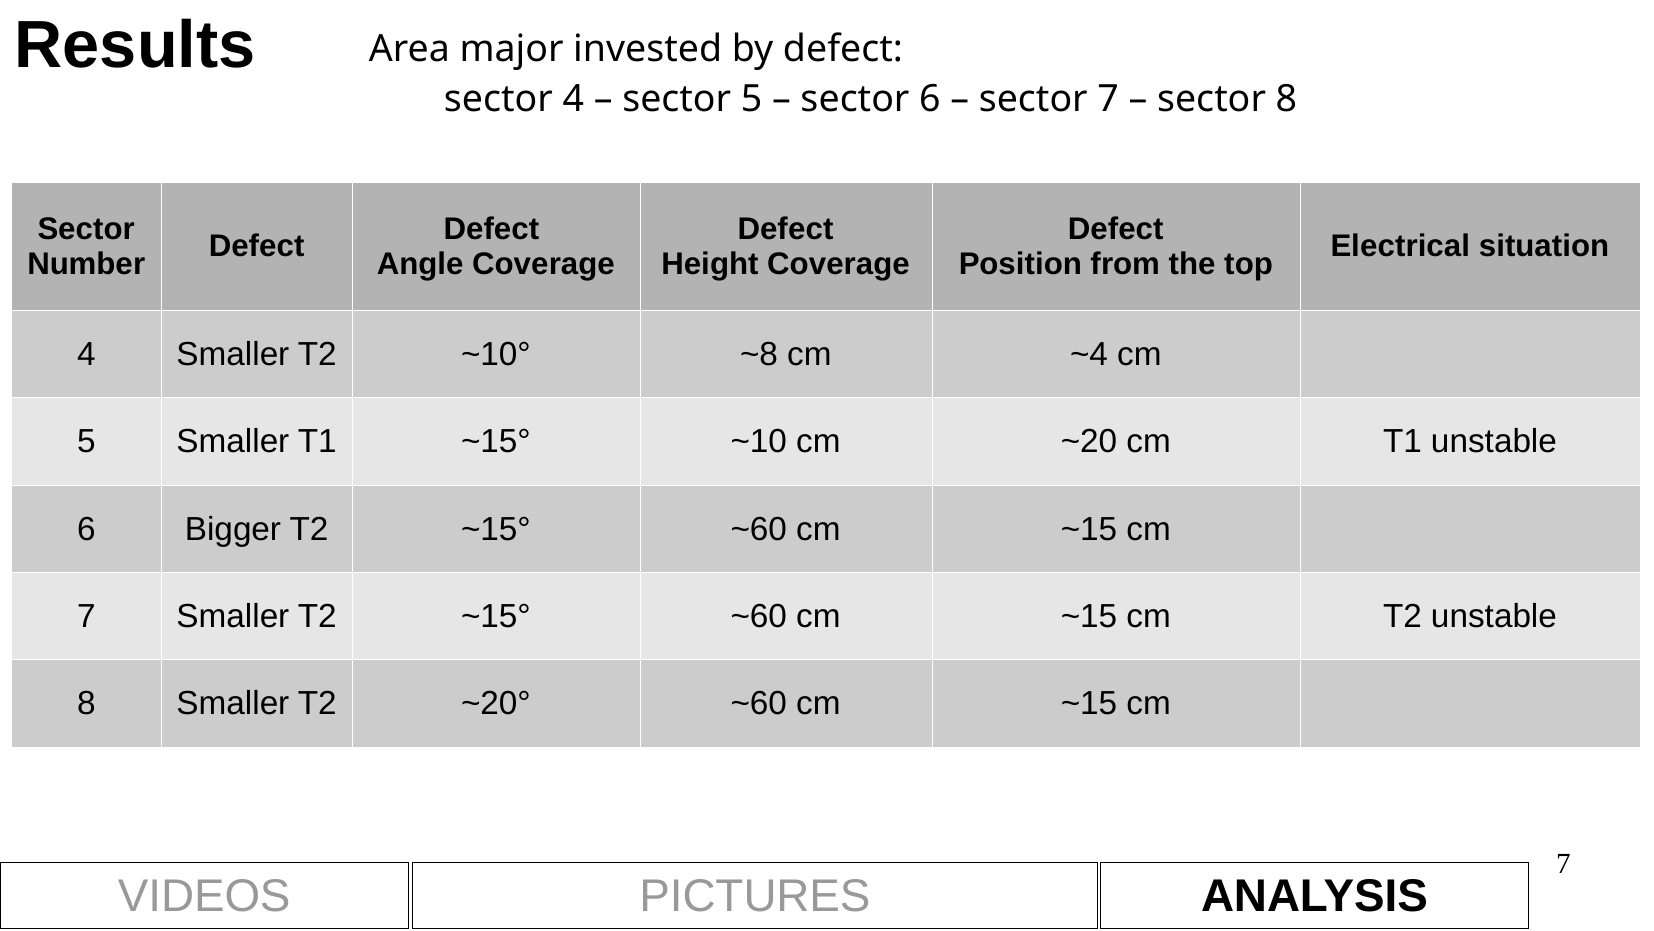

Results
Area major invested by defect:
	sector 4 – sector 5 – sector 6 – sector 7 – sector 8
| Sector Number | Defect | Defect Angle Coverage | Defect Height Coverage | Defect Position from the top | Electrical situation |
| --- | --- | --- | --- | --- | --- |
| 4 | Smaller T2 | ~10° | ~8 cm | ~4 cm | |
| 5 | Smaller T1 | ~15° | ~10 cm | ~20 cm | T1 unstable |
| 6 | Bigger T2 | ~15° | ~60 cm | ~15 cm | |
| 7 | Smaller T2 | ~15° | ~60 cm | ~15 cm | T2 unstable |
| 8 | Smaller T2 | ~20° | ~60 cm | ~15 cm | |
7
VIDEOS
PICTURES
ANALYSIS